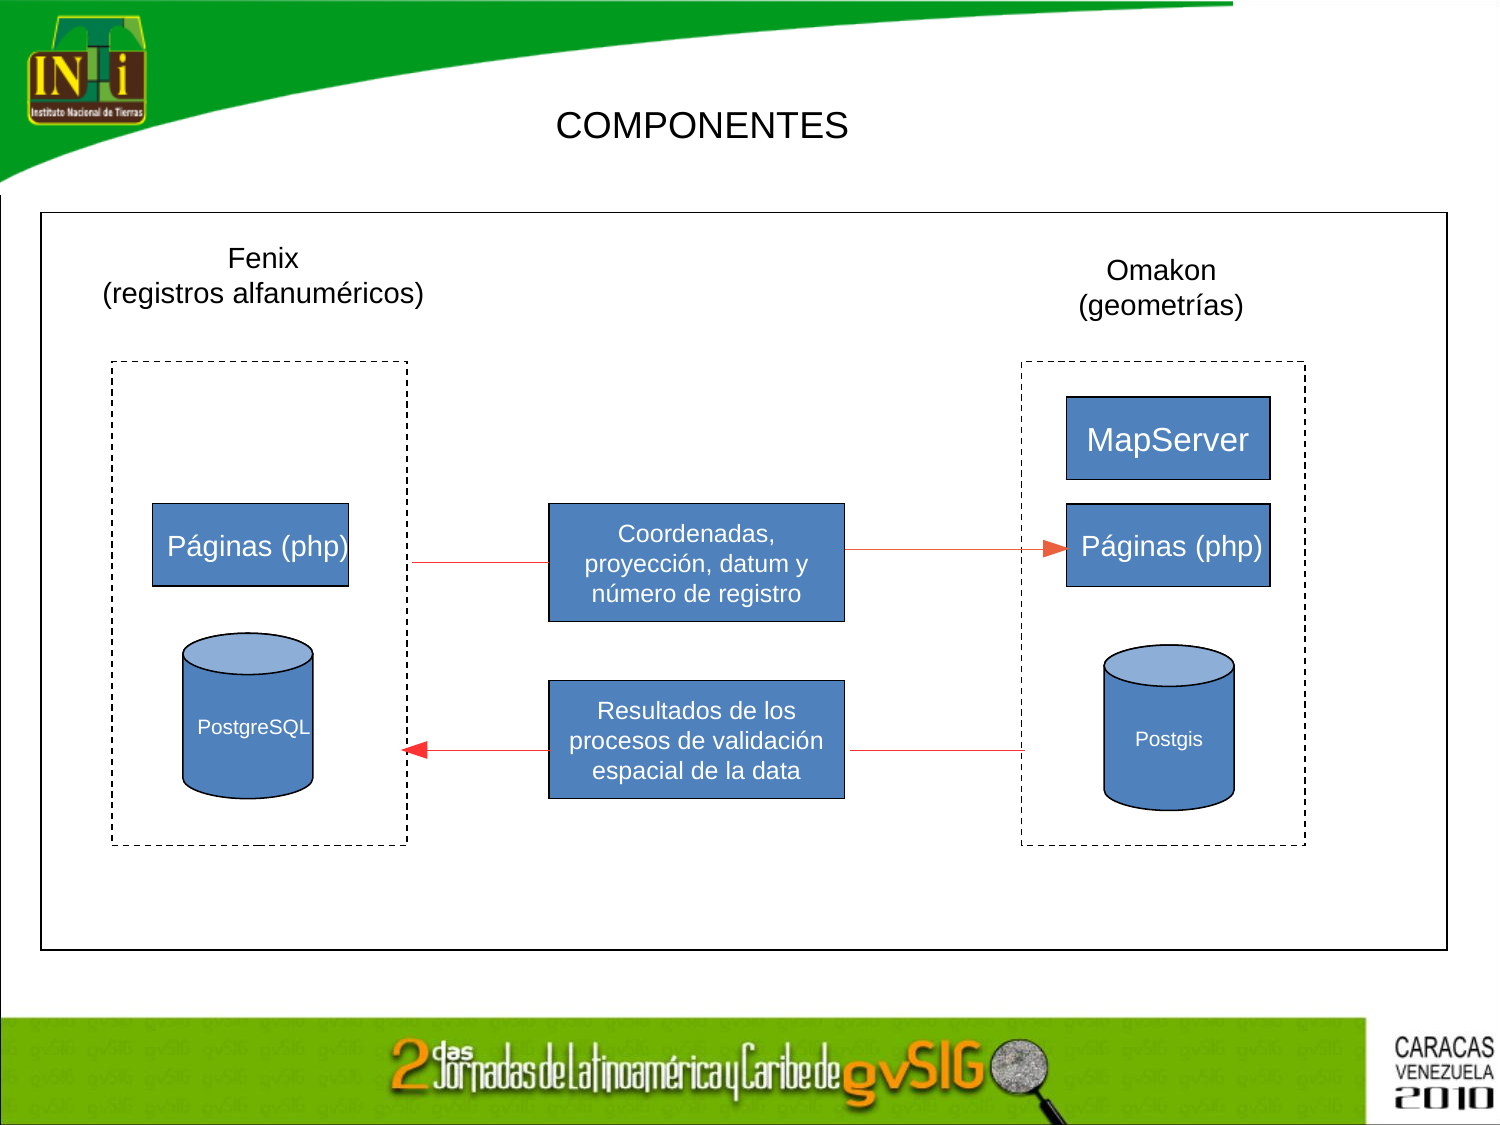

COMPONENTES
Fenix
(registros alfanuméricos)
Omakon
(geometrías)
MapServer
Páginas (php)
Coordenadas, proyección, datum y número de registro
Páginas (php)
PostgreSQL
Postgis
Resultados de los procesos de validación espacial de la data